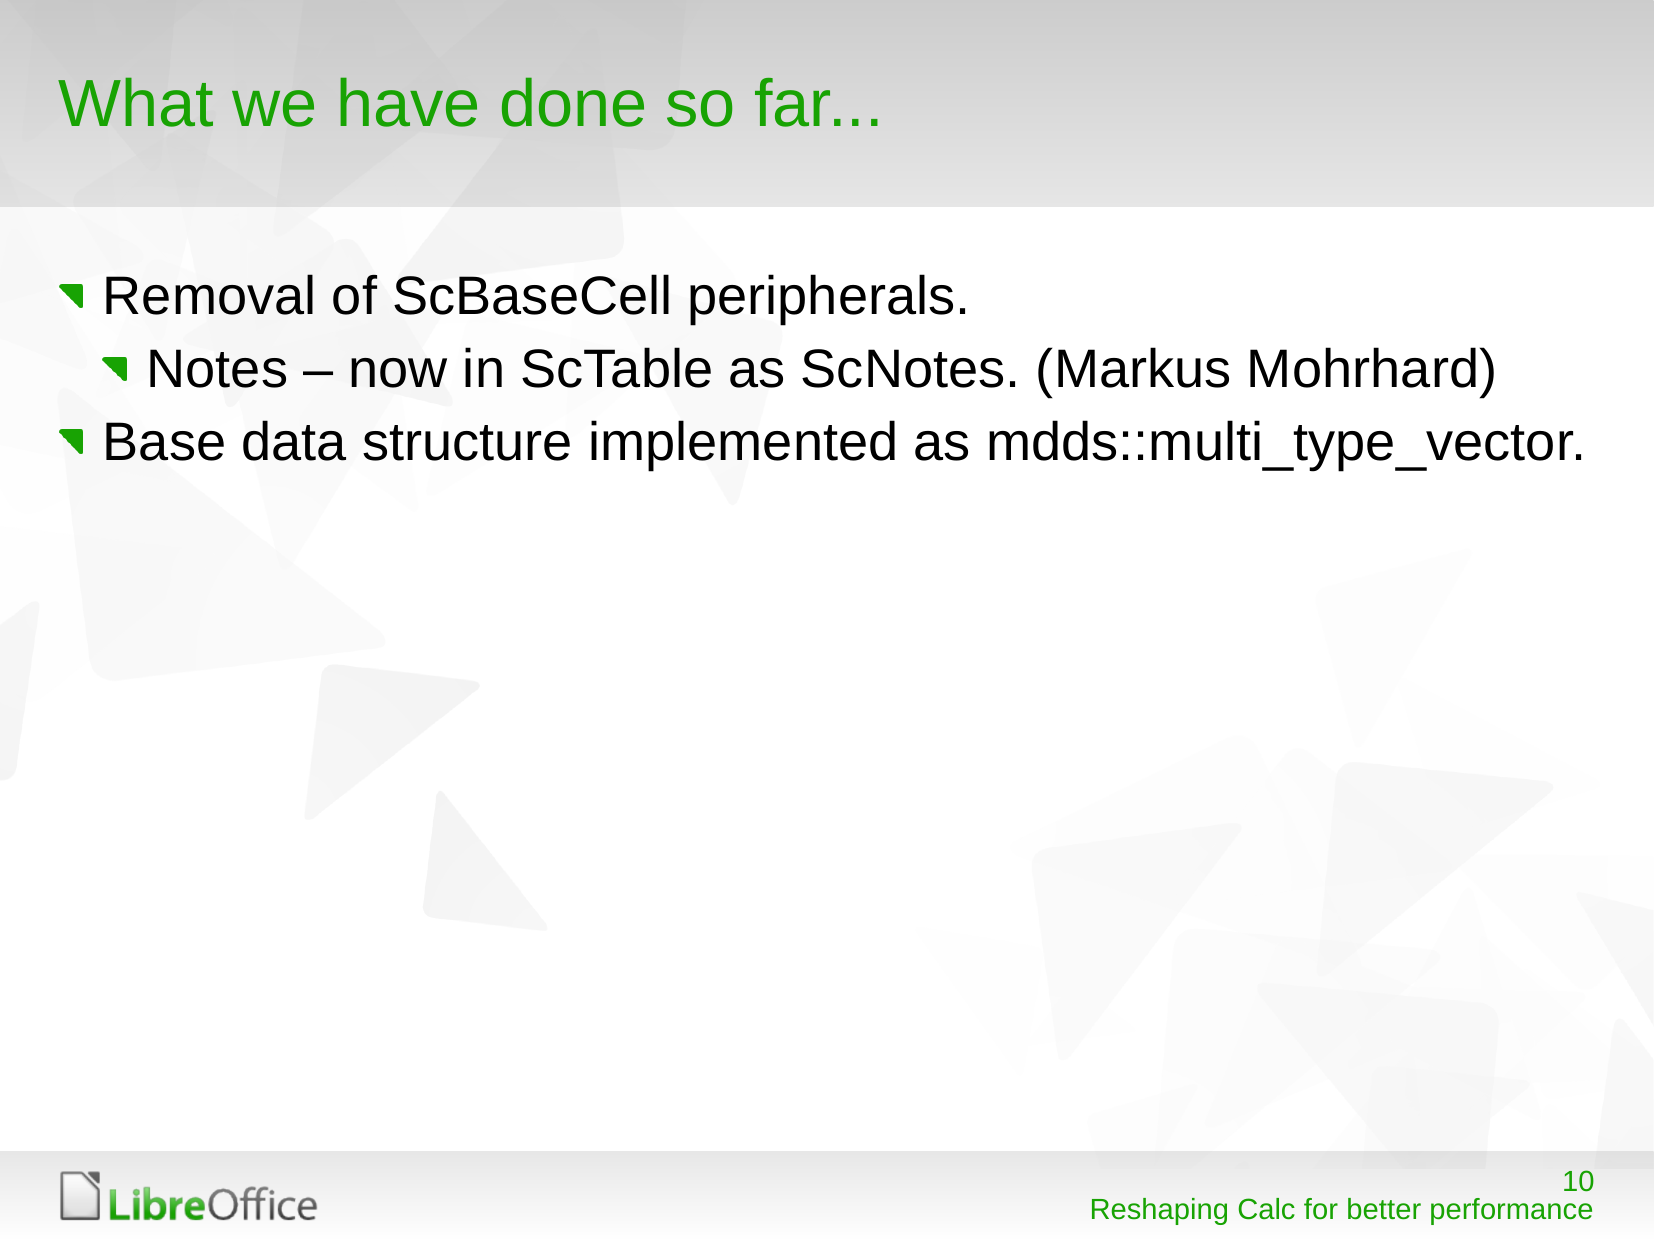

# What we have done so far...
Removal of ScBaseCell peripherals.
Notes – now in ScTable as ScNotes. (Markus Mohrhard)
Base data structure implemented as mdds::multi_type_vector.
10
Reshaping Calc for better performance